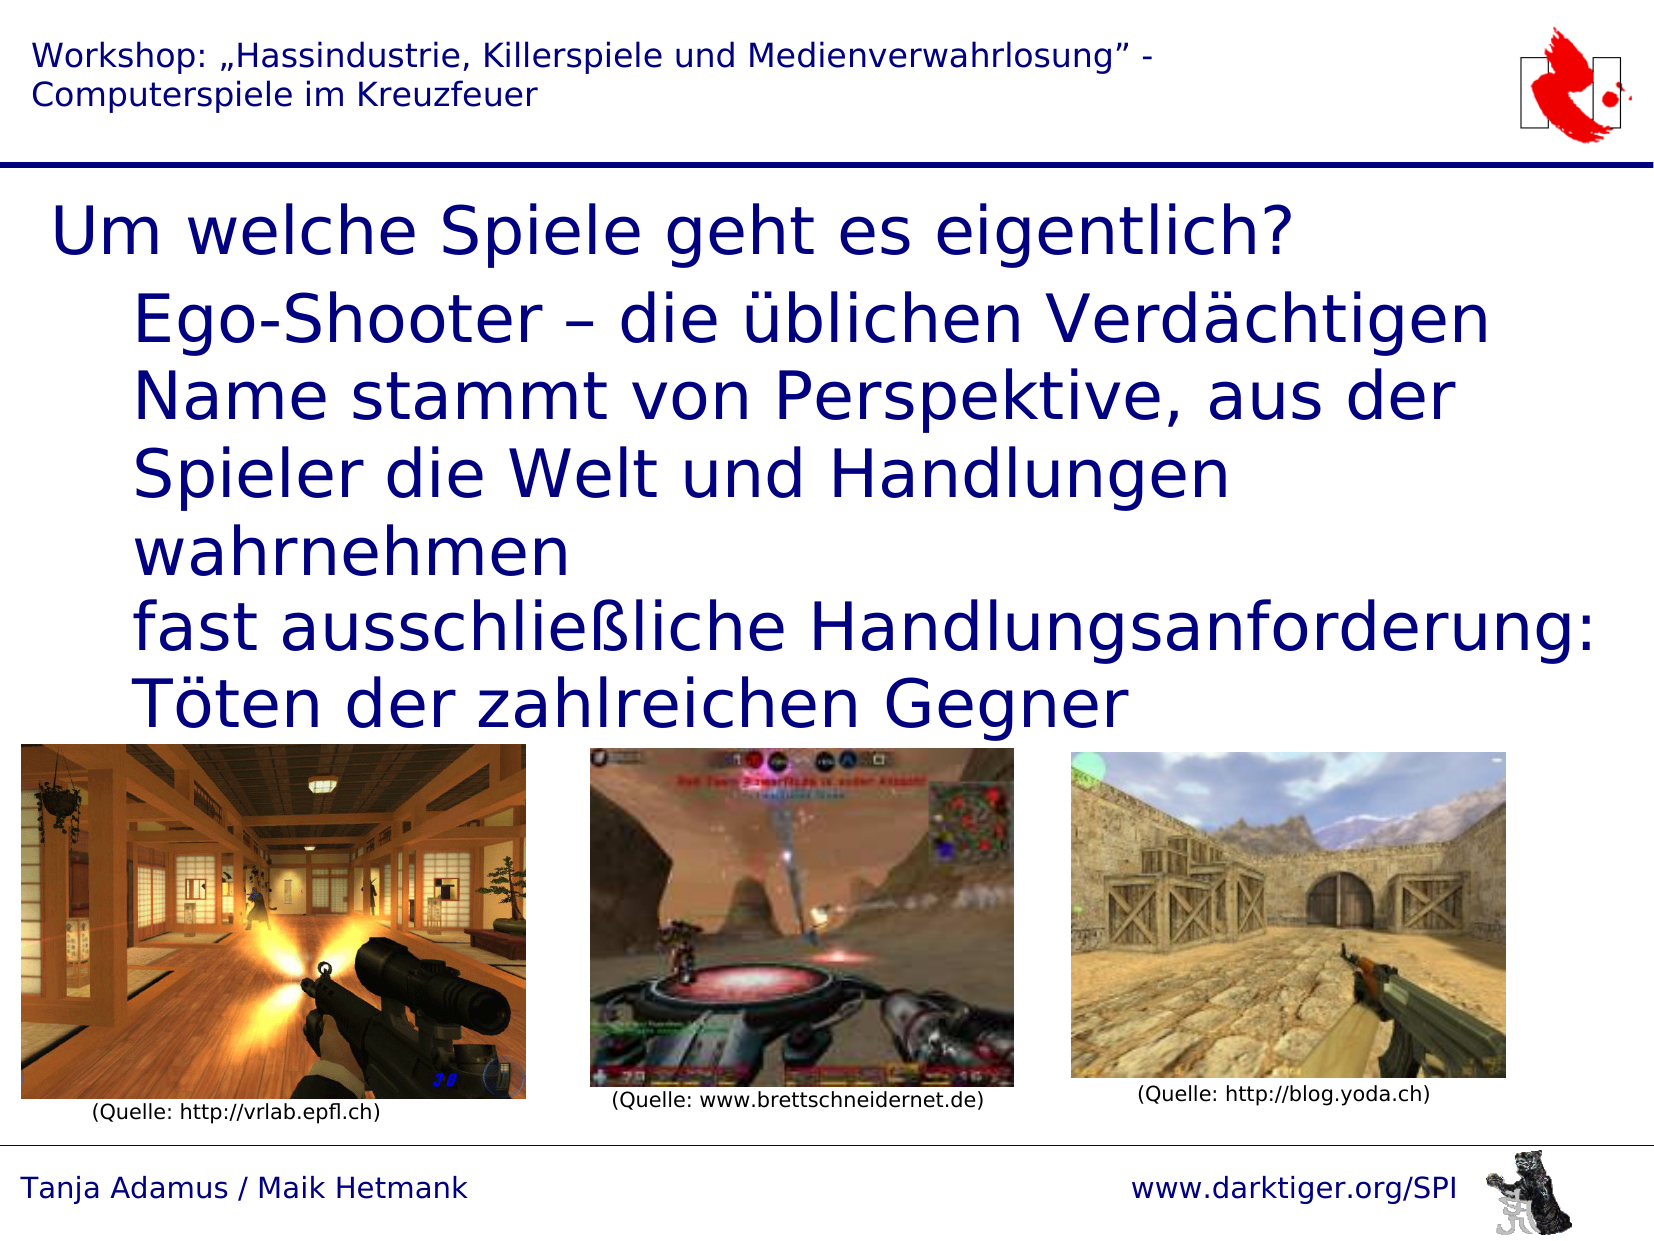

Workshop: „Hassindustrie, Killerspiele und Medienverwahrlosung” - Computerspiele im Kreuzfeuer
Um welche Spiele geht es eigentlich?
Ego-Shooter – die üblichen Verdächtigen
Name stammt von Perspektive, aus der Spieler die Welt und Handlungen wahrnehmen
fast ausschließliche Handlungsanforderung: Töten der zahlreichen Gegner
(Quelle: http://blog.yoda.ch)
(Quelle: www.brettschneidernet.de)
(Quelle: http://vrlab.epfl.ch)